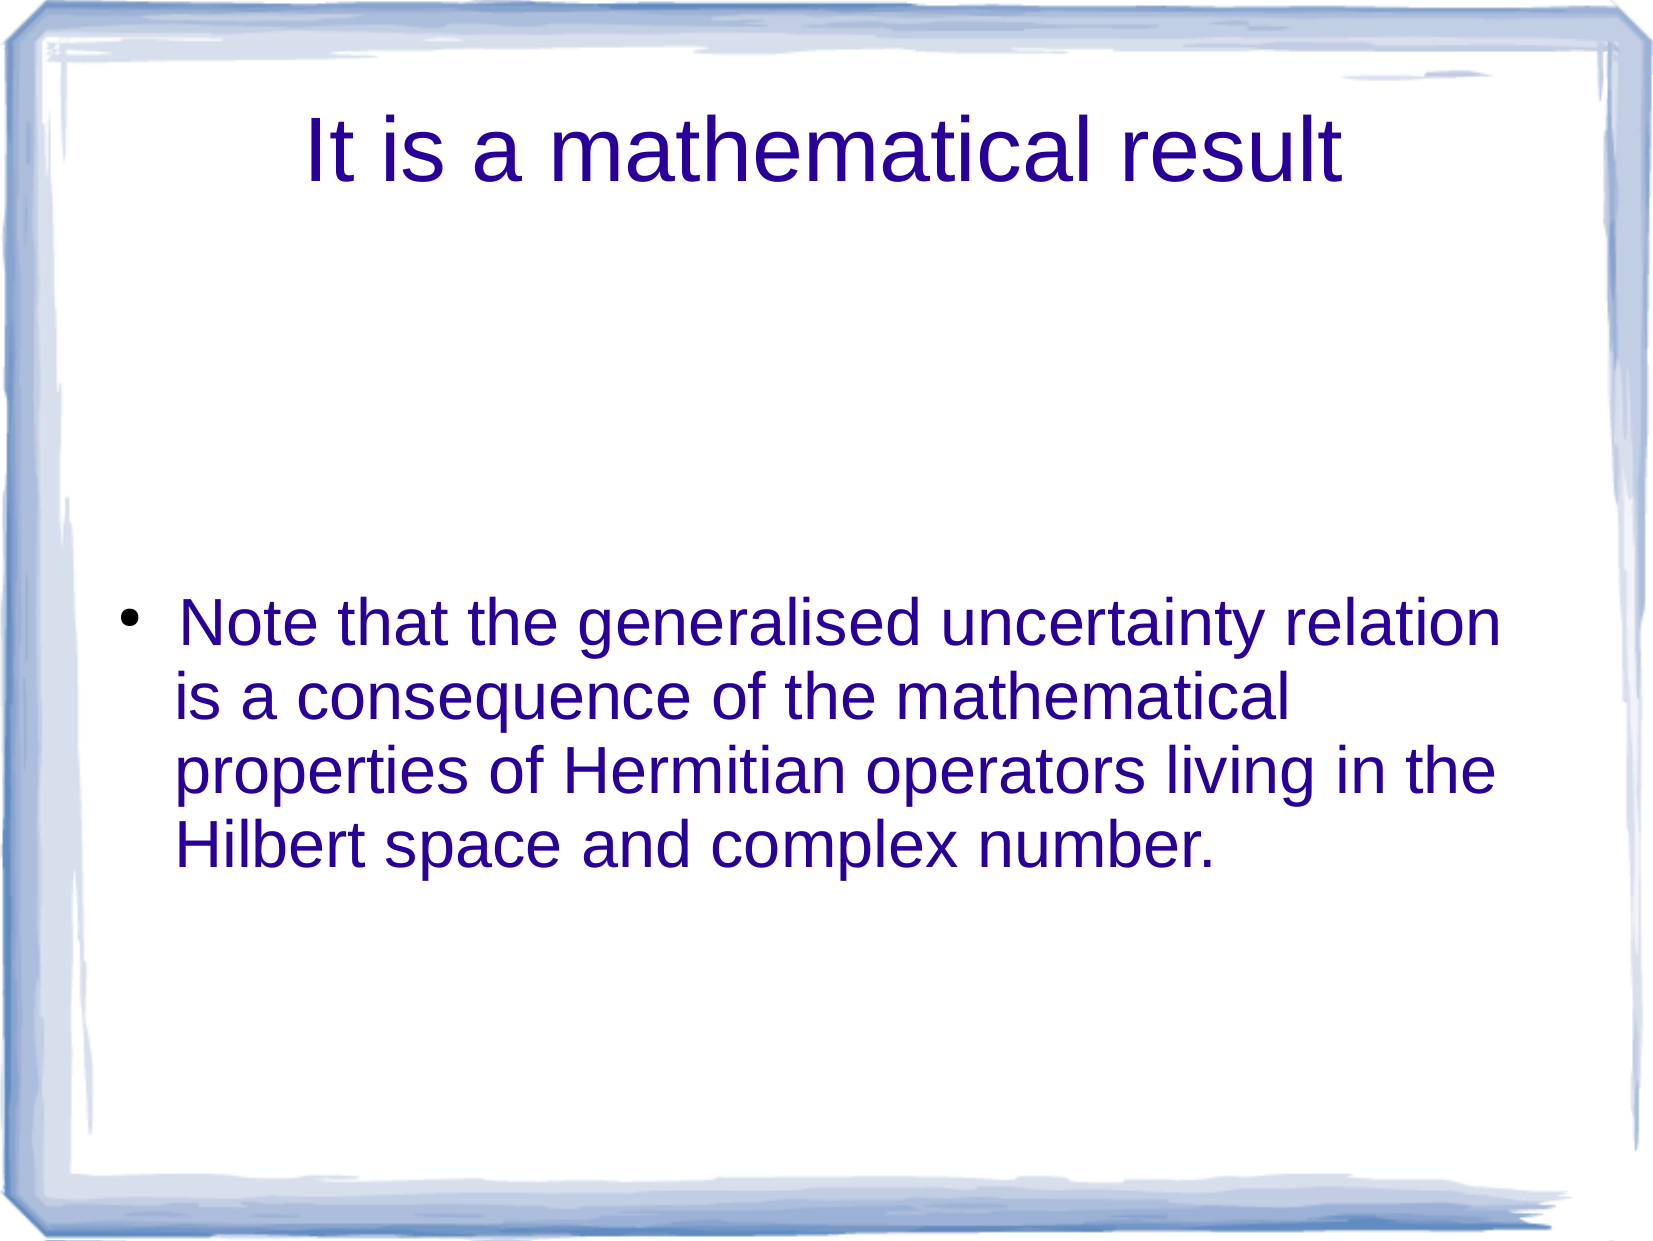

# It is a mathematical result
 Note that the generalised uncertainty relation is a consequence of the mathematical properties of Hermitian operators living in the Hilbert space and complex number.